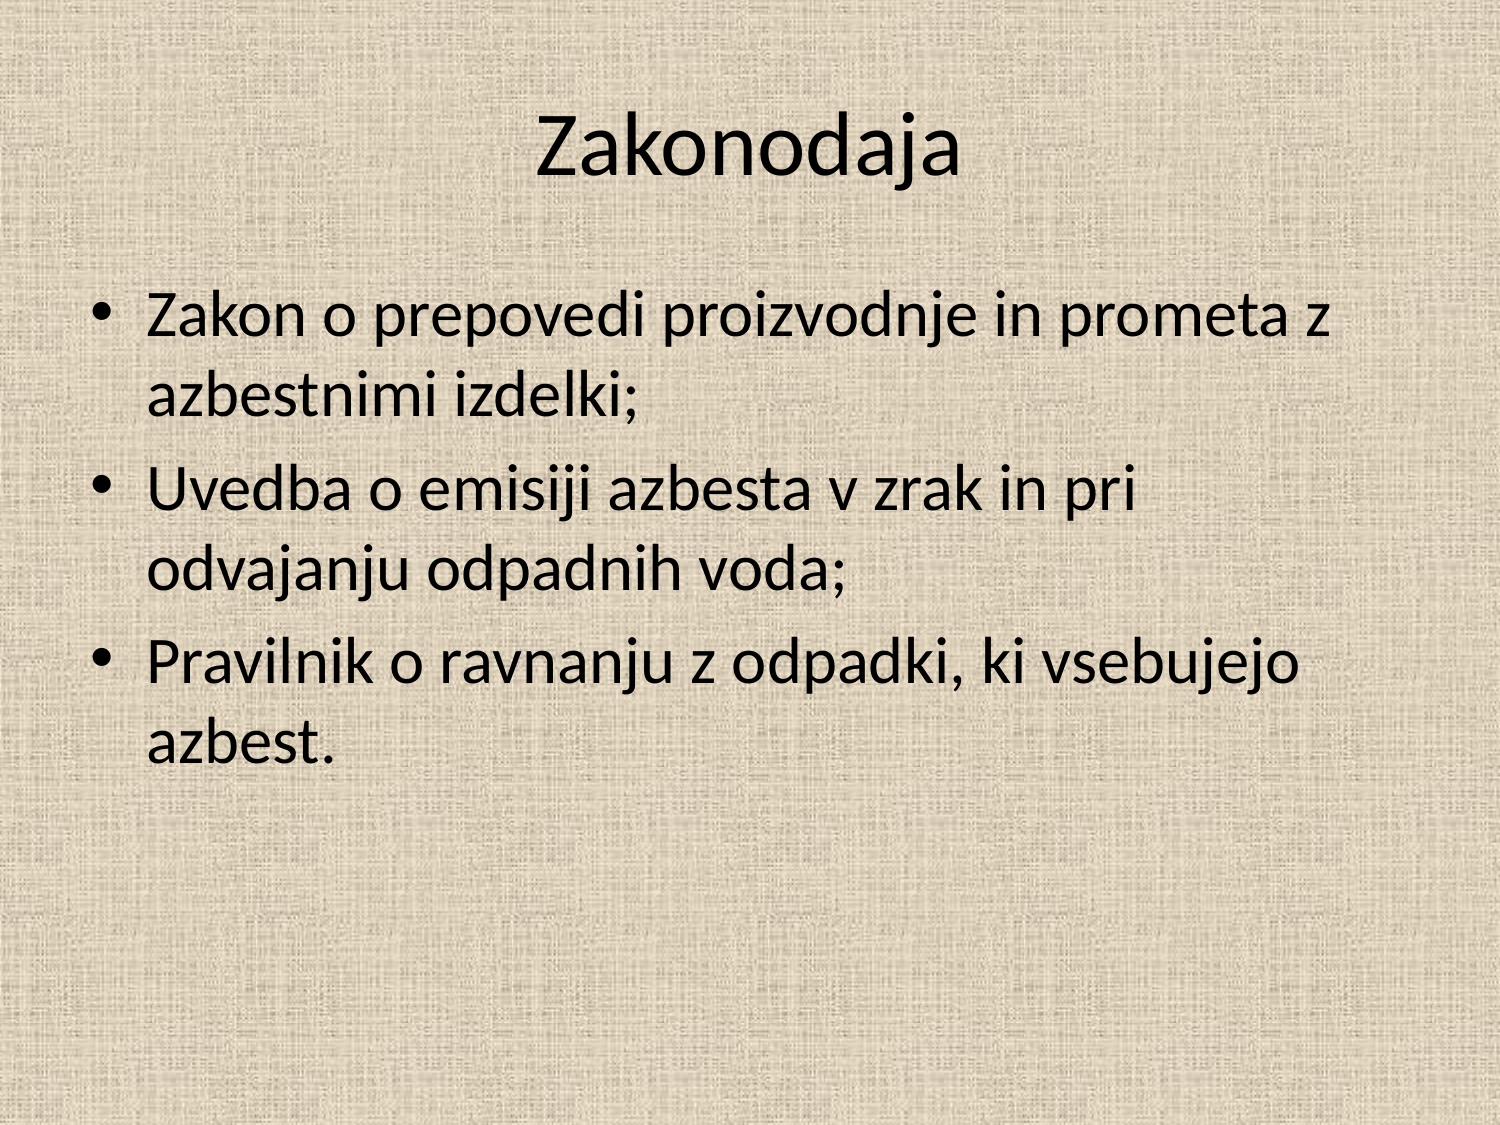

# Zakonodaja
Zakon o prepovedi proizvodnje in prometa z azbestnimi izdelki;
Uvedba o emisiji azbesta v zrak in pri odvajanju odpadnih voda;
Pravilnik o ravnanju z odpadki, ki vsebujejo azbest.